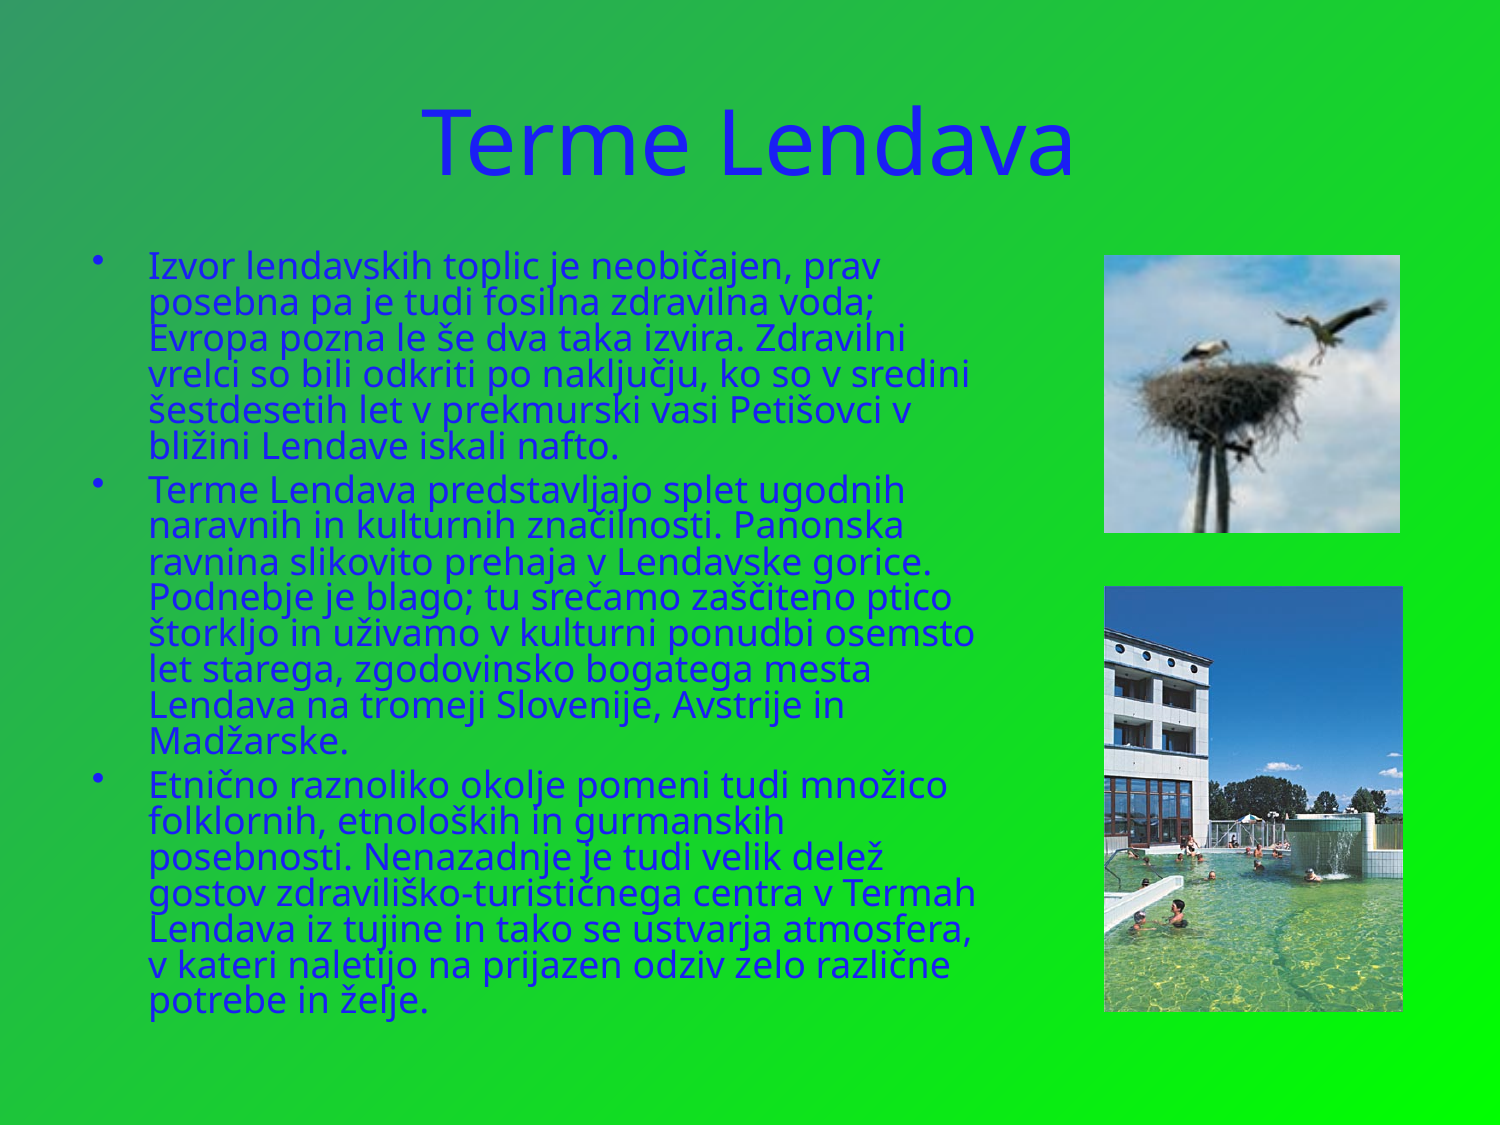

# Terme Lendava
Izvor lendavskih toplic je neobičajen, prav posebna pa je tudi fosilna zdravilna voda; Evropa pozna le še dva taka izvira. Zdravilni vrelci so bili odkriti po naključju, ko so v sredini šestdesetih let v prekmurski vasi Petišovci v bližini Lendave iskali nafto.
Terme Lendava predstavljajo splet ugodnih naravnih in kulturnih značilnosti. Panonska ravnina slikovito prehaja v Lendavske gorice. Podnebje je blago; tu srečamo zaščiteno ptico štorkljo in uživamo v kulturni ponudbi osemsto let starega, zgodovinsko bogatega mesta Lendava na tromeji Slovenije, Avstrije in Madžarske.
Etnično raznoliko okolje pomeni tudi množico folklornih, etnoloških in gurmanskih posebnosti. Nenazadnje je tudi velik delež gostov zdraviliško-turističnega centra v Termah Lendava iz tujine in tako se ustvarja atmosfera, v kateri naletijo na prijazen odziv zelo različne potrebe in želje.